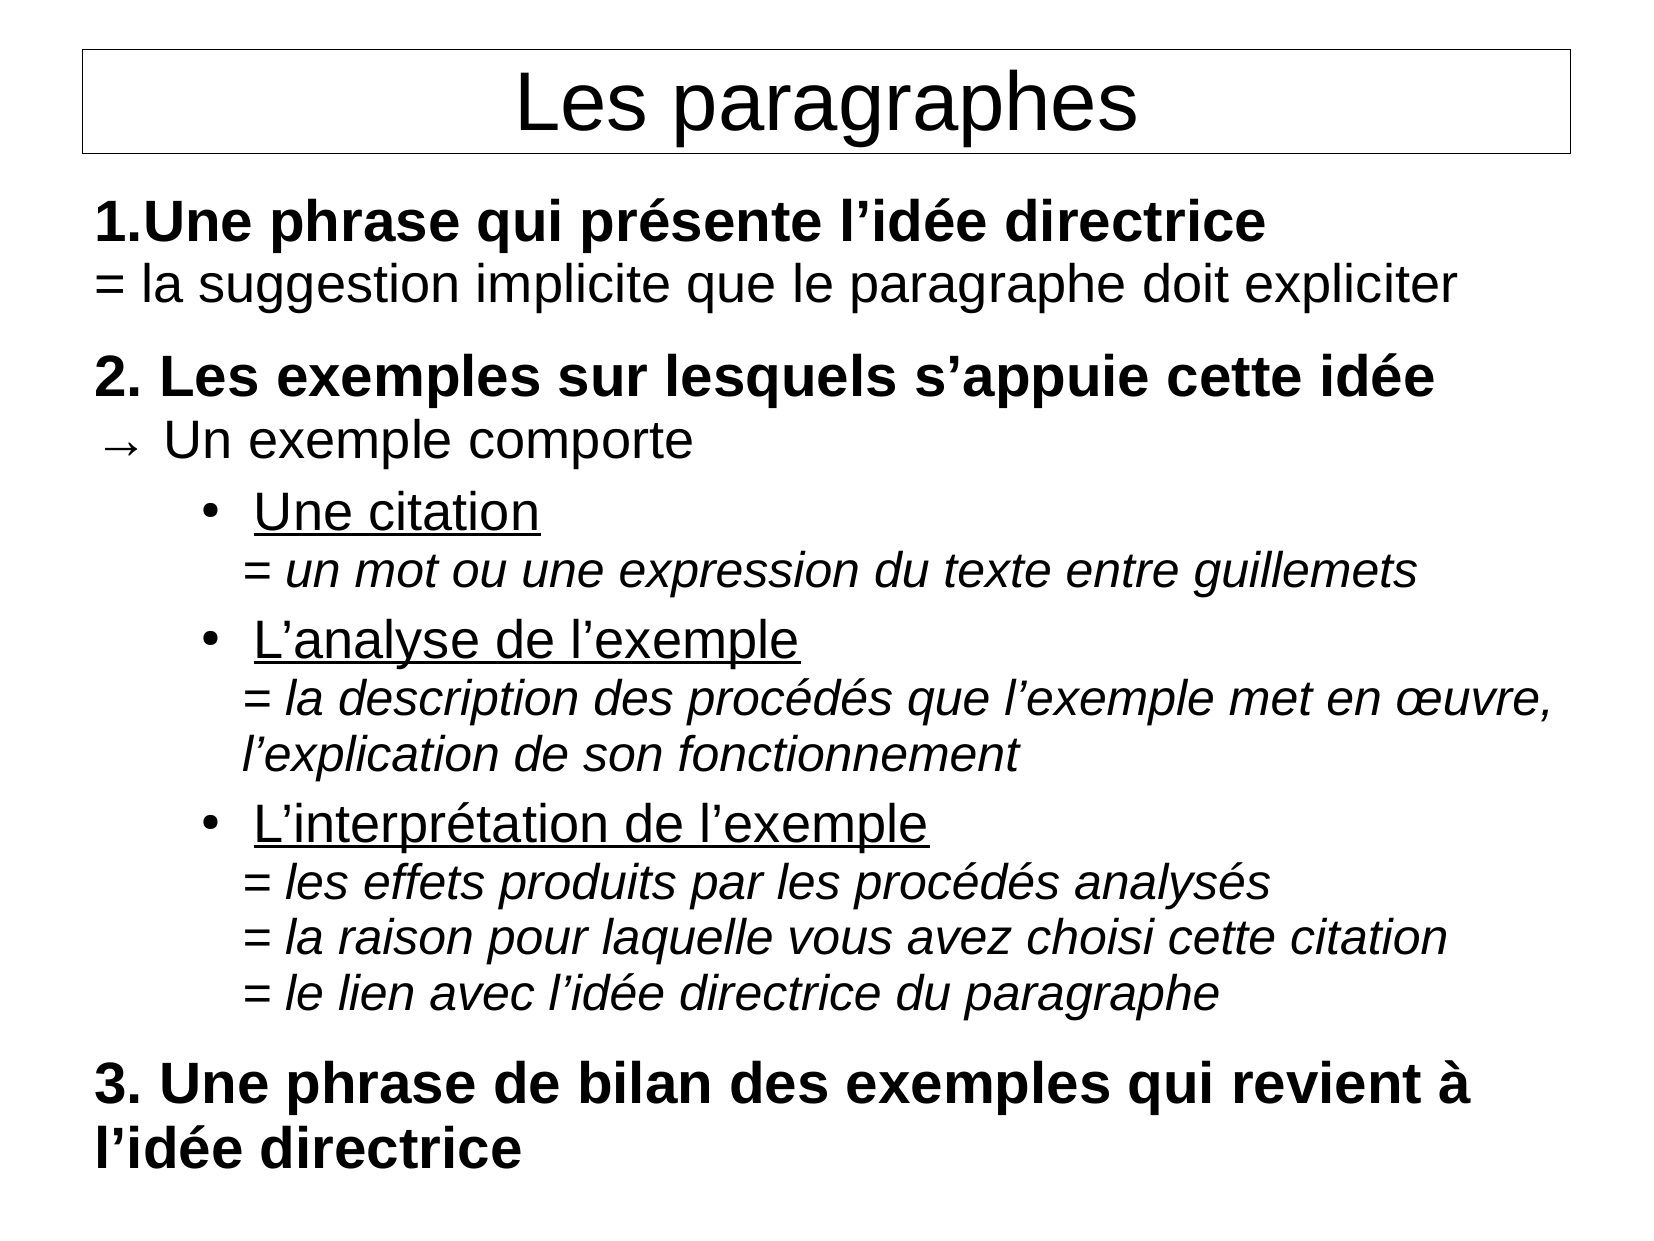

# Les paragraphes
1.Une phrase qui présente l’idée directrice
= la suggestion implicite que le paragraphe doit expliciter
2. Les exemples sur lesquels s’appuie cette idée
→ Un exemple comporte
Une citation
= un mot ou une expression du texte entre guillemets
L’analyse de l’exemple
= la description des procédés que l’exemple met en œuvre, l’explication de son fonctionnement
L’interprétation de l’exemple
= les effets produits par les procédés analysés
= la raison pour laquelle vous avez choisi cette citation
= le lien avec l’idée directrice du paragraphe
3. Une phrase de bilan des exemples qui revient à l’idée directrice